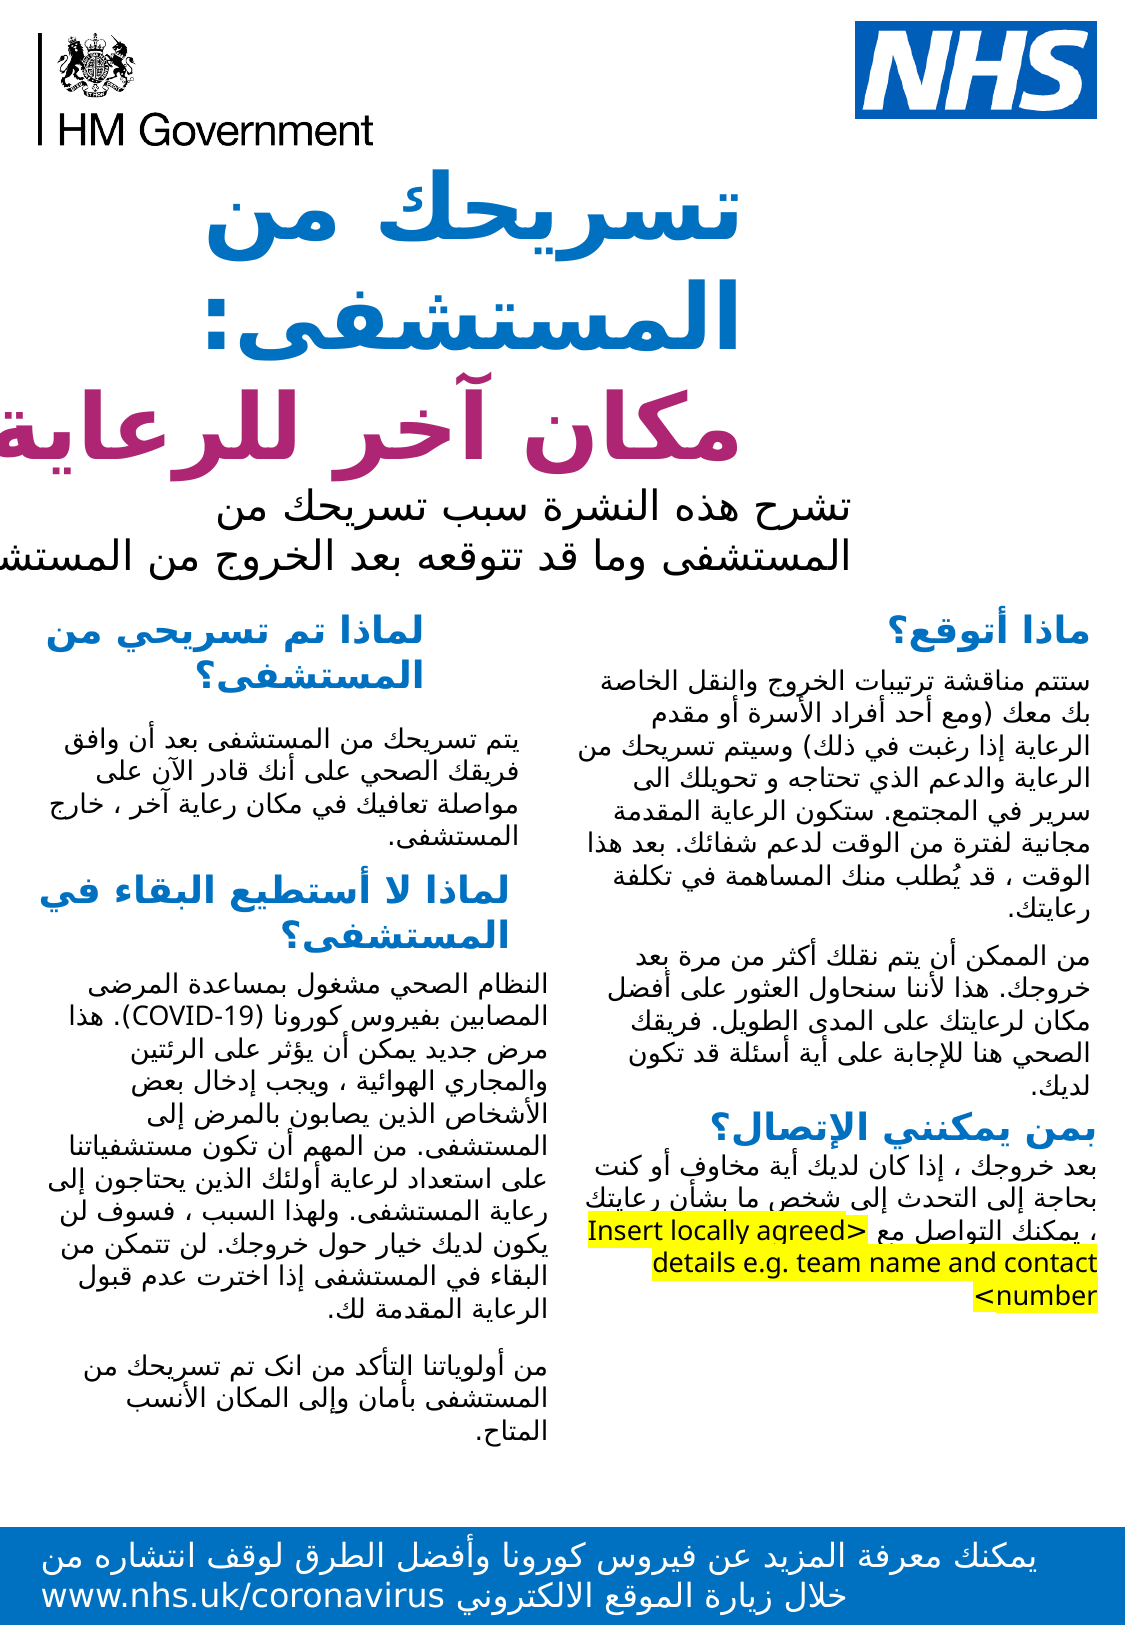

تسريحك من المستشفی:
مكان آخر للرعاية
تشرح هذه النشرة سبب تسريحك من
المستشفى وما قد تتوقعه بعد الخروج من المستشفى.
لماذا تم تسريحي من المستشفی؟
ماذا أتوقع؟
ستتم مناقشة ترتيبات الخروج والنقل الخاصة بك معك (ومع أحد أفراد الأسرة أو مقدم الرعاية إذا رغبت في ذلك) وسيتم تسريحك من الرعاية والدعم الذي تحتاجه و تحویلك الی سرير في المجتمع. ستكون الرعاية المقدمة مجانية لفترة من الوقت لدعم شفائك. بعد هذا الوقت ، قد يُطلب منك المساهمة في تكلفة رعايتك.
من الممكن أن يتم نقلك أكثر من مرة بعد خروجك. هذا لأننا سنحاول العثور على أفضل مكان لرعايتك على المدى الطويل. فريقك الصحي هنا للإجابة على أية أسئلة قد تكون لديك.
يتم تسريحك من المستشفى بعد أن وافق فريقك الصحي على أنك قادر الآن على مواصلة تعافيك في مكان رعاية آخر ، خارج المستشفى.
لماذا لا أستطیع البقاء في المستشفی؟
النظام الصحي مشغول بمساعدة المرضى المصابين بفيروس کورونا (COVID-19). هذا مرض جديد يمكن أن يؤثر على الرئتين والمجاري الهوائية ، ويجب إدخال بعض الأشخاص الذين يصابون بالمرض إلى المستشفى. من المهم أن تكون مستشفياتنا على استعداد لرعاية أولئك الذين يحتاجون إلى رعاية المستشفى. ولهذا السبب ، فسوف لن يكون لديك خيار حول خروجك. لن تتمكن من البقاء في المستشفى إذا اخترت عدم قبول الرعاية المقدمة لك.
من أولوياتنا التأكد من انک تم تسريحك من المستشفى بأمان وإلى المكان الأنسب المتاح.
بمن یمکنني الإتصال؟
بعد خروجك ، إذا كان لديك أية مخاوف أو كنت بحاجة إلى التحدث إلى شخص ما بشأن رعايتك ، يمكنك التواصل مع <Insert locally agreed details e.g. team name and contact number>